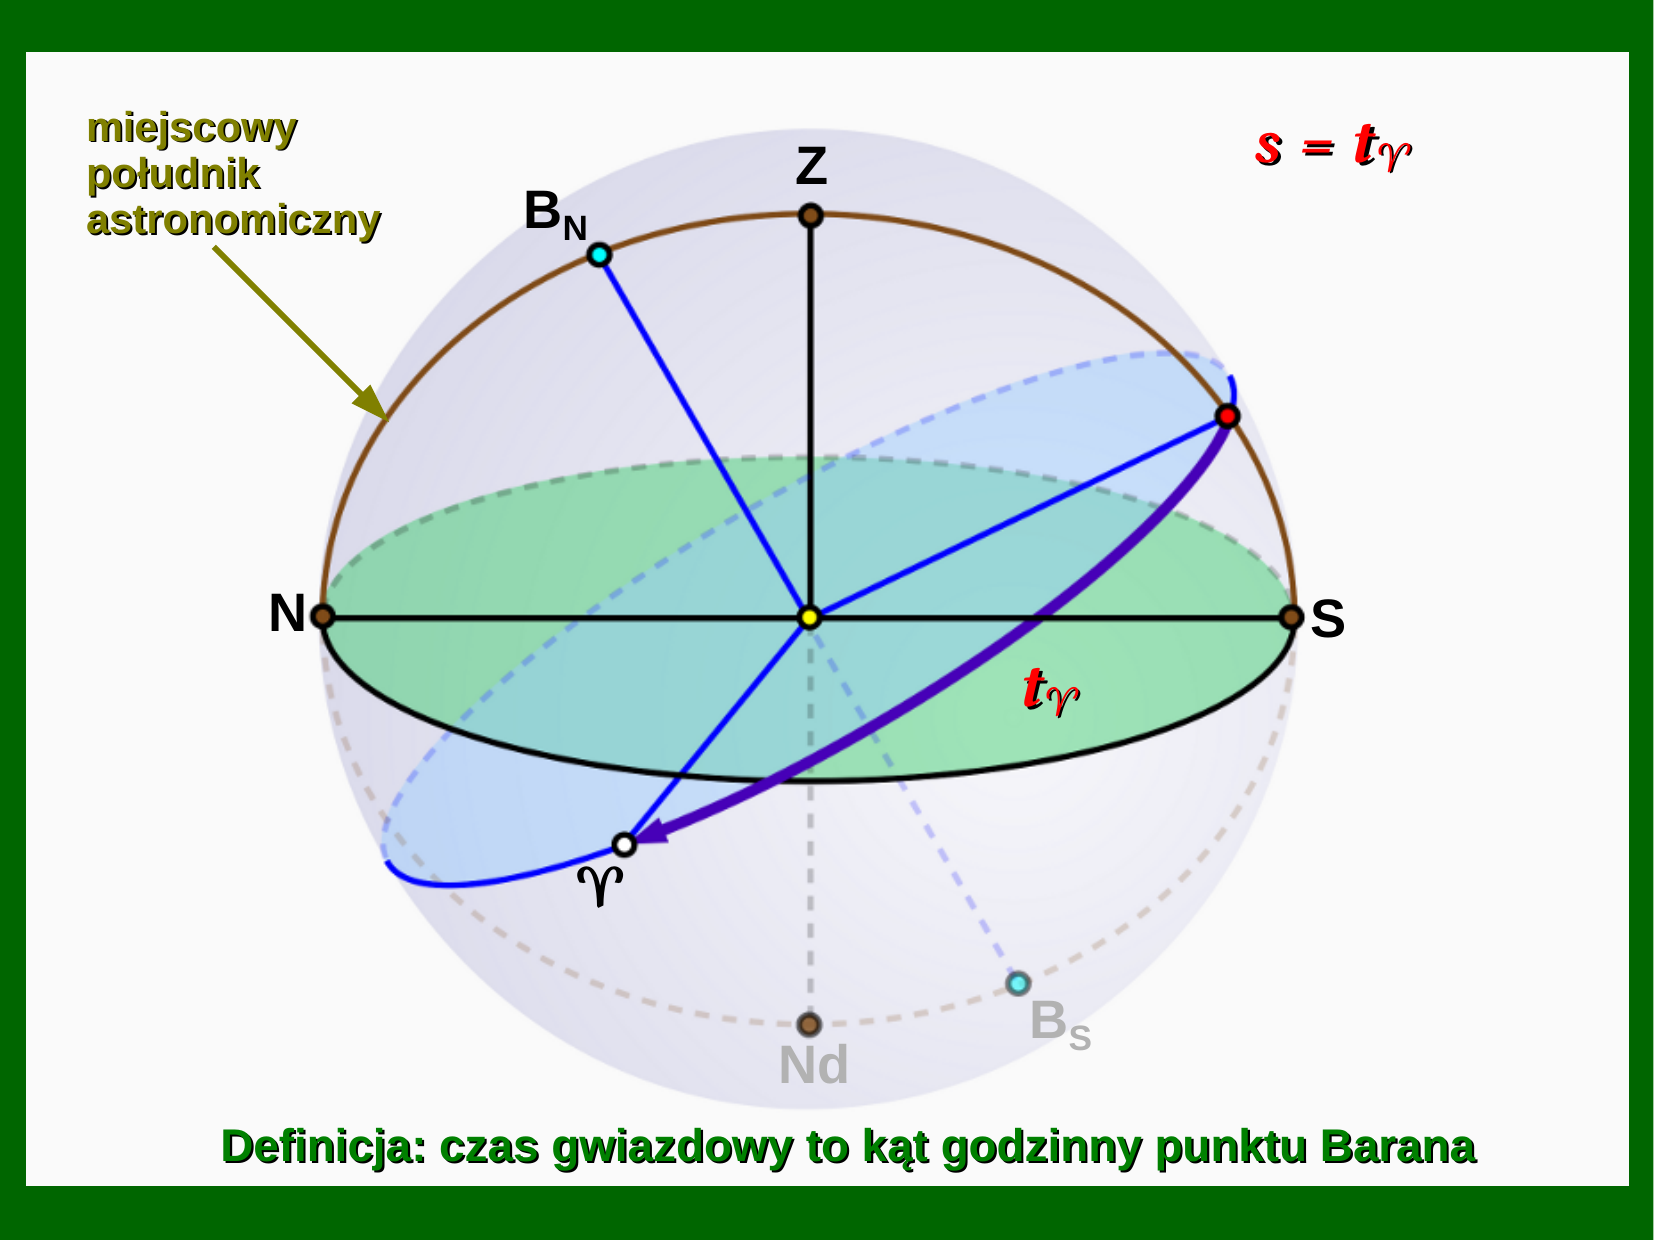

s = t♈
miejscowy
południk
astronomiczny
Z
BN
N
S
t♈
♈
BS
Nd
Definicja: czas gwiazdowy to kąt godzinny punktu Barana